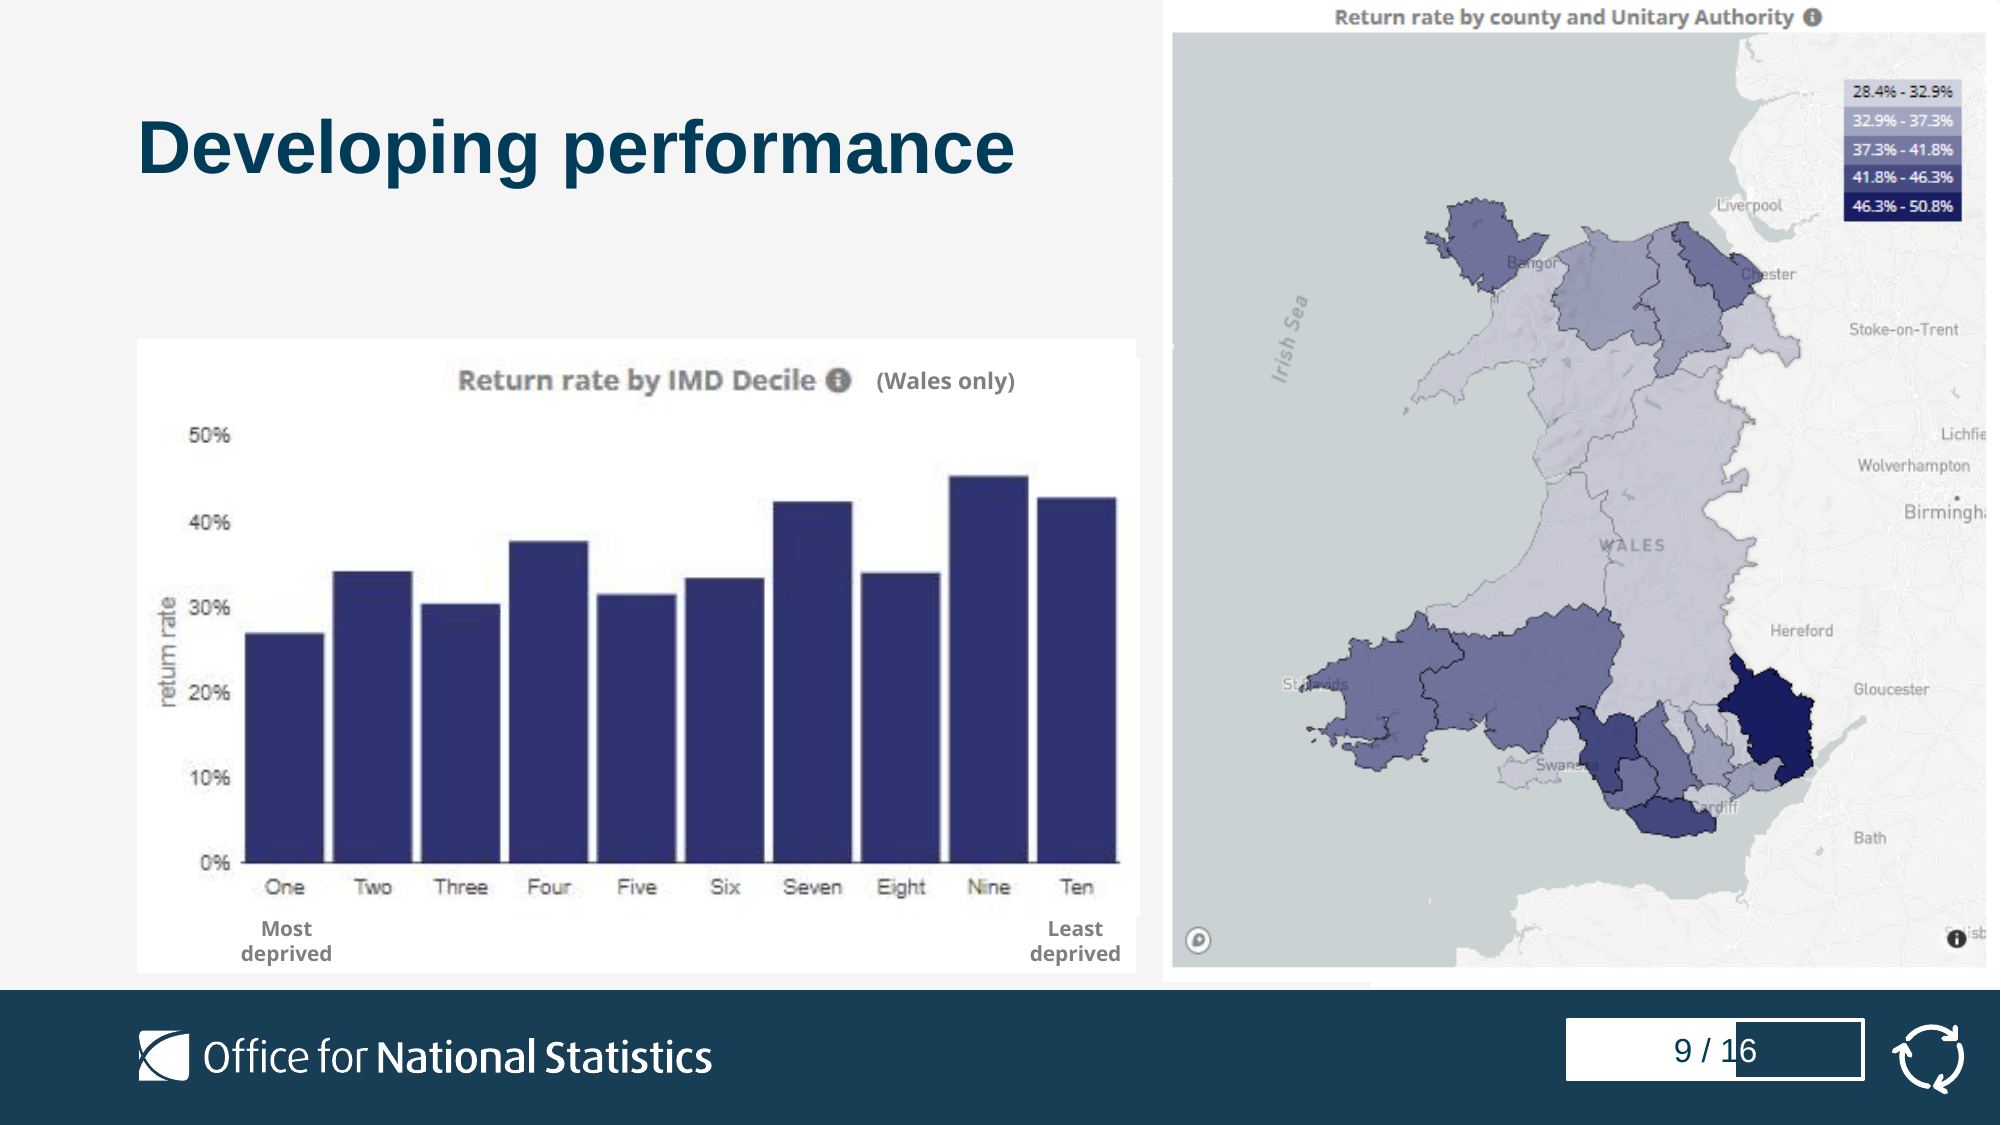

# Developing performance
(Wales only)
Most deprived
Least deprived
9 / 16